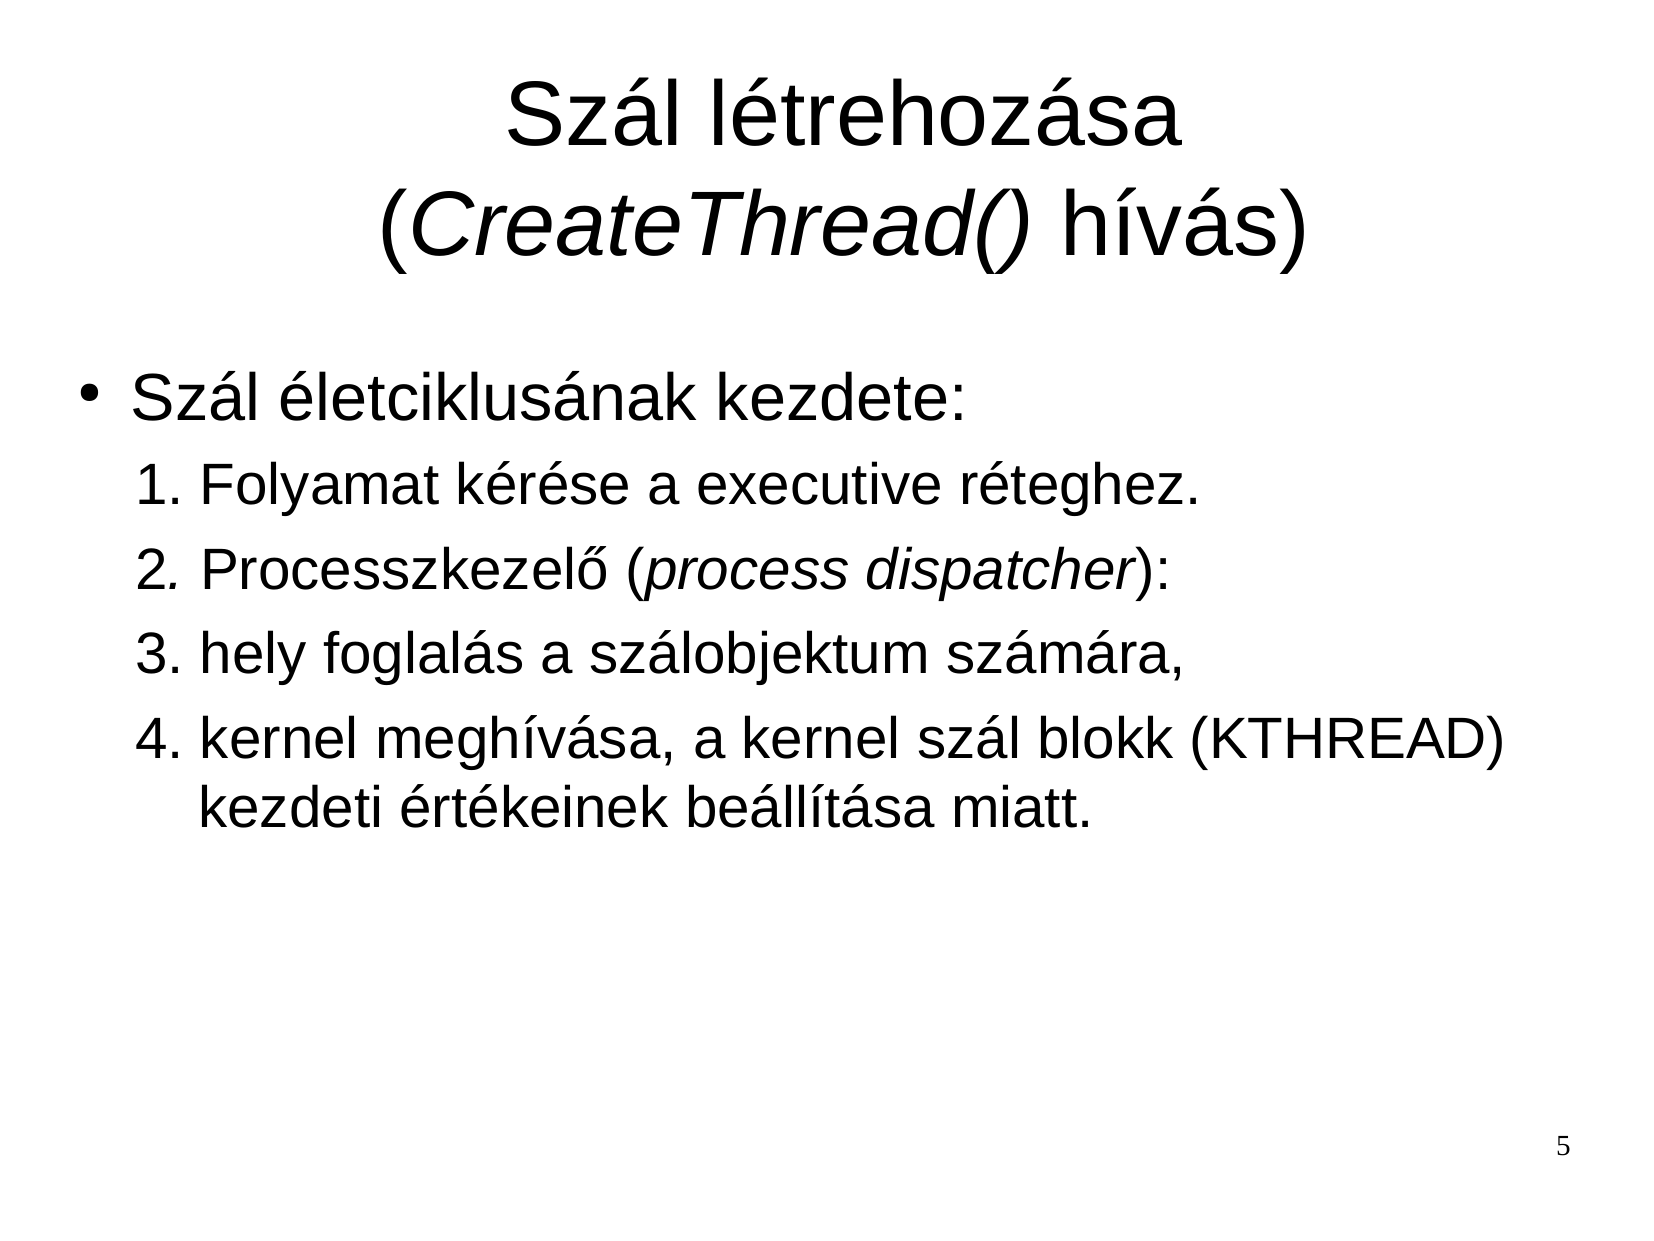

# Szál létrehozása (CreateThread() hívás)
Szál életciklusának kezdete:
1. Folyamat kérése a executive réteghez.
2. Processzkezelő (process dispatcher):
3. hely foglalás a szálobjektum számára,
4. kernel meghívása, a kernel szál blokk (KTHREAD)
 kezdeti értékeinek beállítása miatt.
5